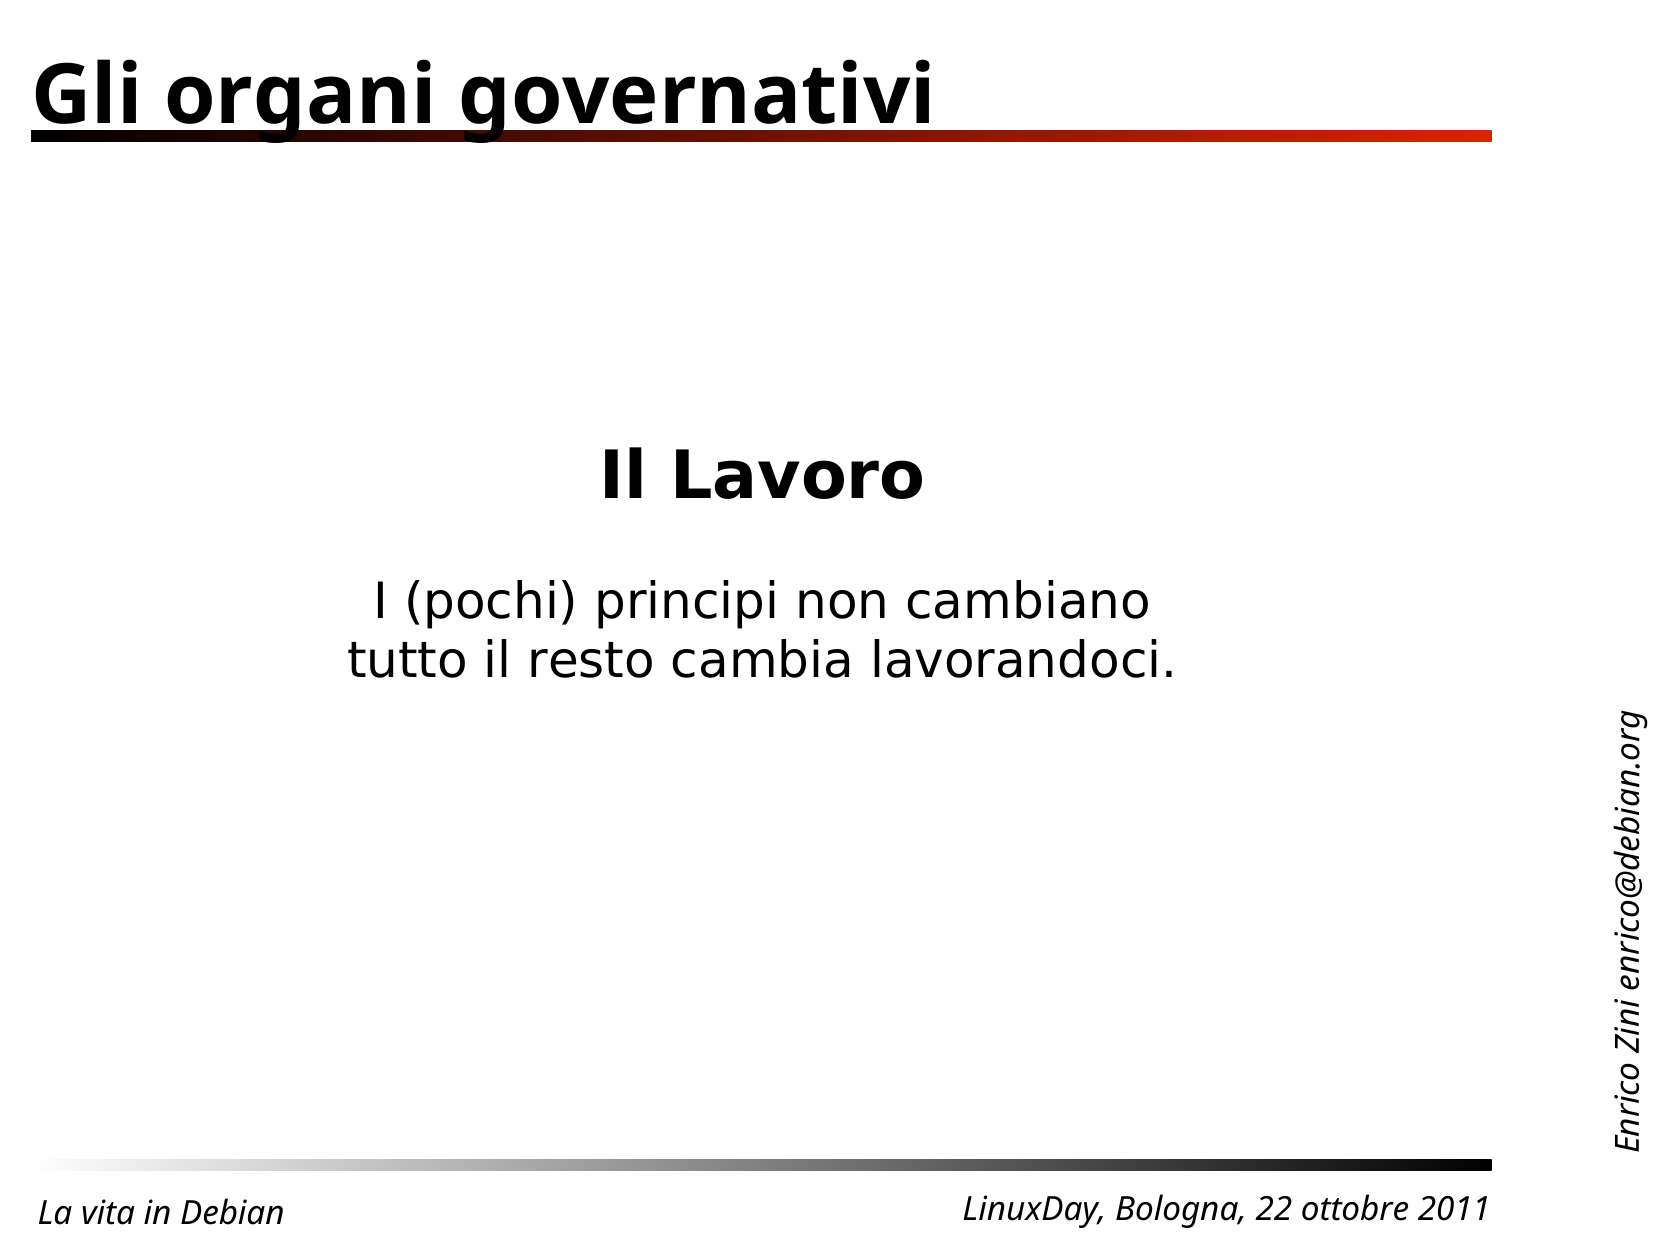

Gli organi governativi
Il Lavoro
I (pochi) principi non cambiano
tutto il resto cambia lavorandoci.